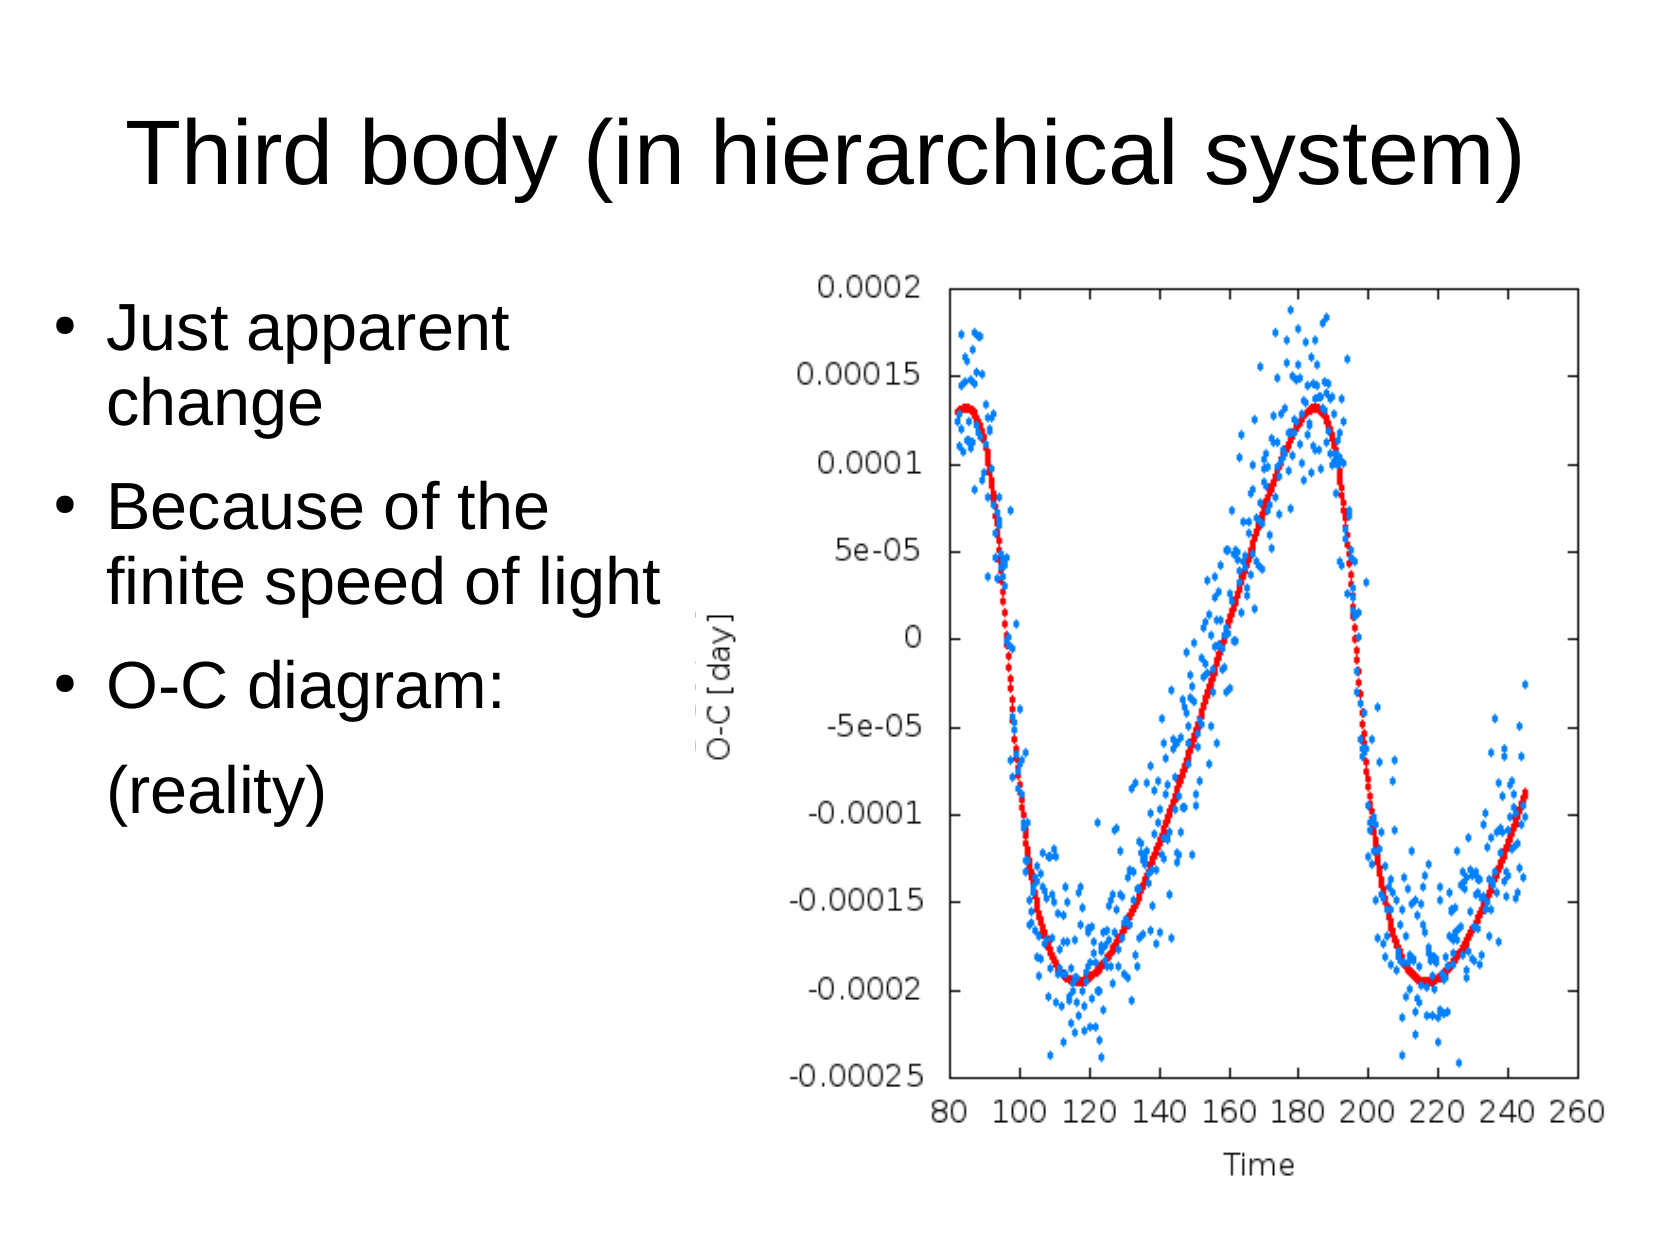

# Third body (in hierarchical system)
Just apparent change
Because of the finite speed of light
O-C diagram:
(reality)